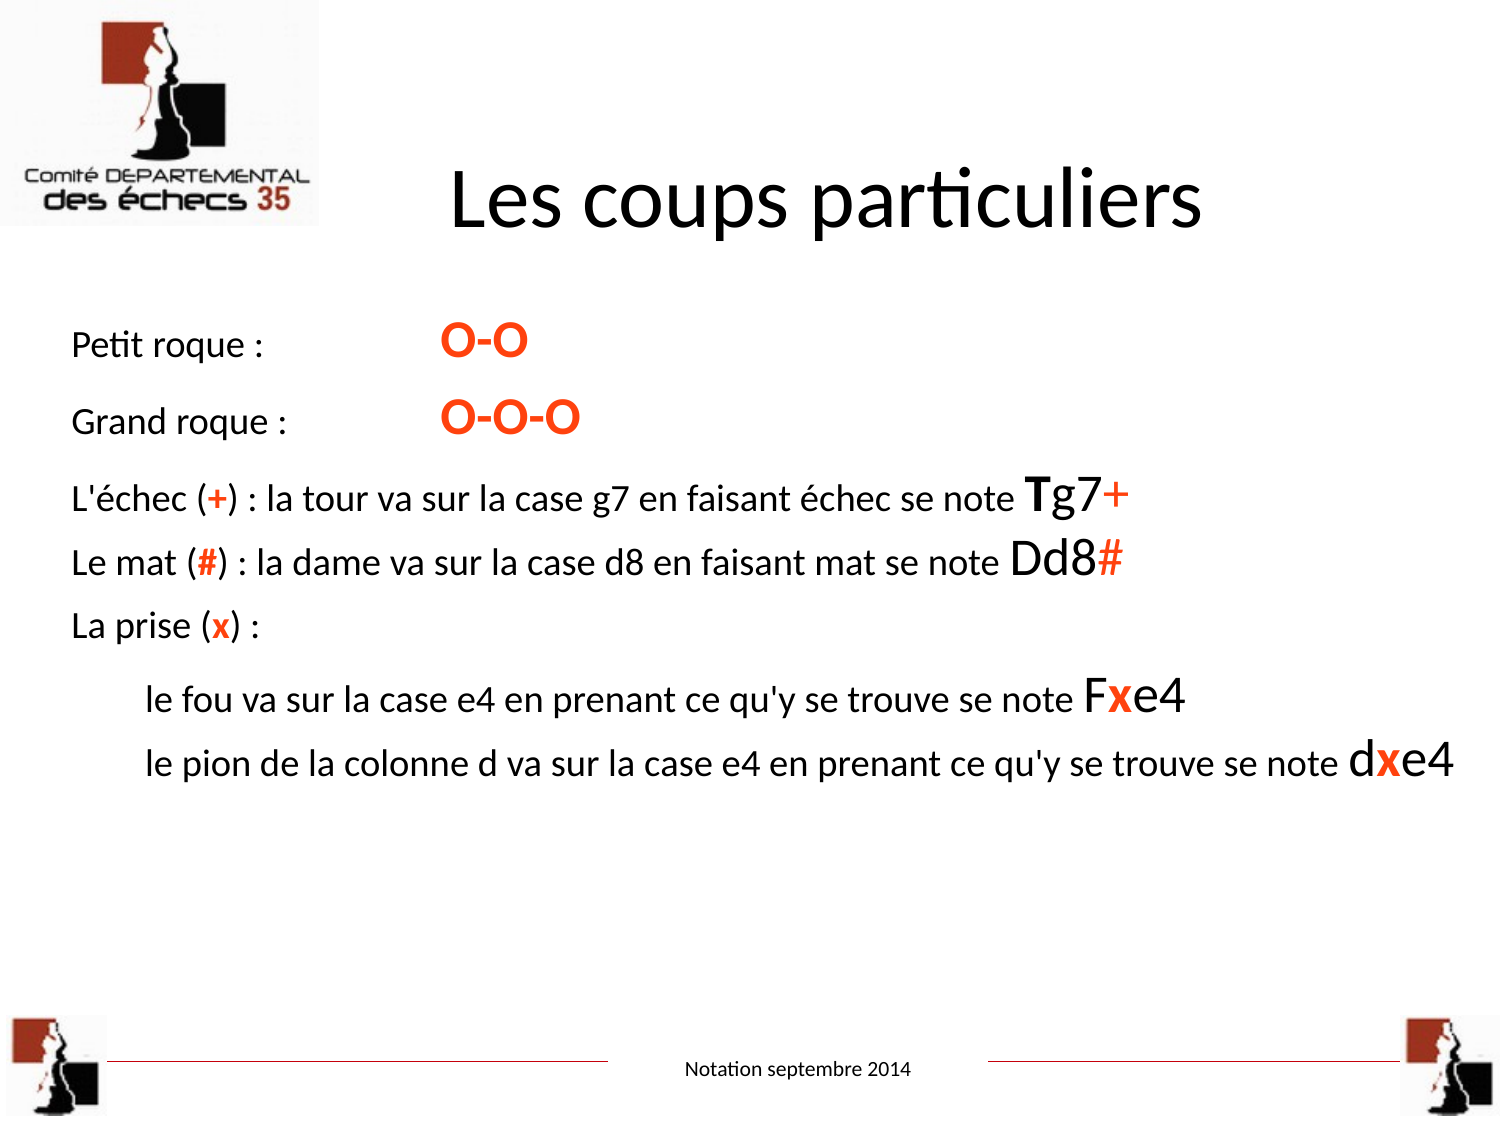

# Les coups particuliers
Petit roque :			O-O
Grand roque :			O-O-O
L'échec (+) : la tour va sur la case g7 en faisant échec se note Tg7+
Le mat (#) : la dame va sur la case d8 en faisant mat se note Dd8#
La prise (x) :
 	le fou va sur la case e4 en prenant ce qu'y se trouve se note Fxe4
 	le pion de la colonne d va sur la case e4 en prenant ce qu'y se trouve se note dxe4